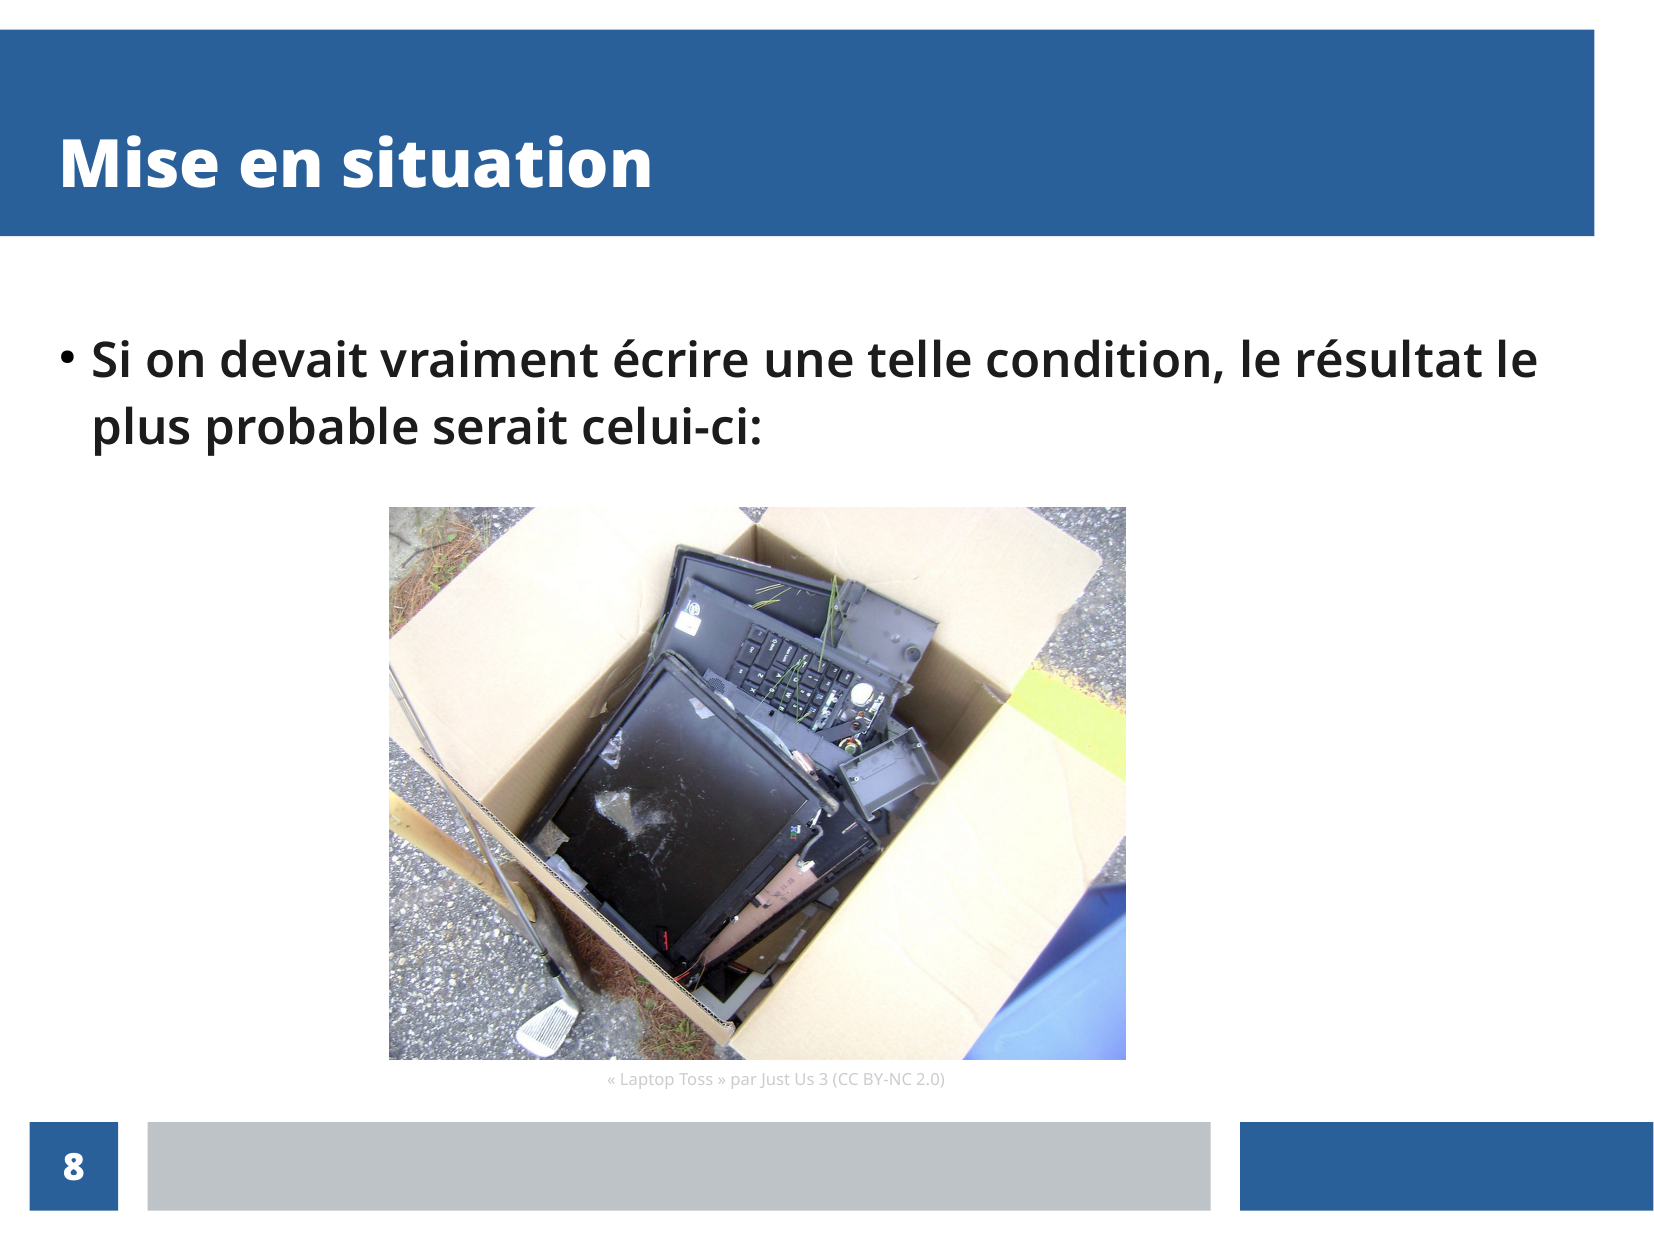

# Mise en situation
Si on devait vraiment écrire une telle condition, le résultat le plus probable serait celui-ci:
« Laptop Toss » par Just Us 3 (CC BY-NC 2.0)
8